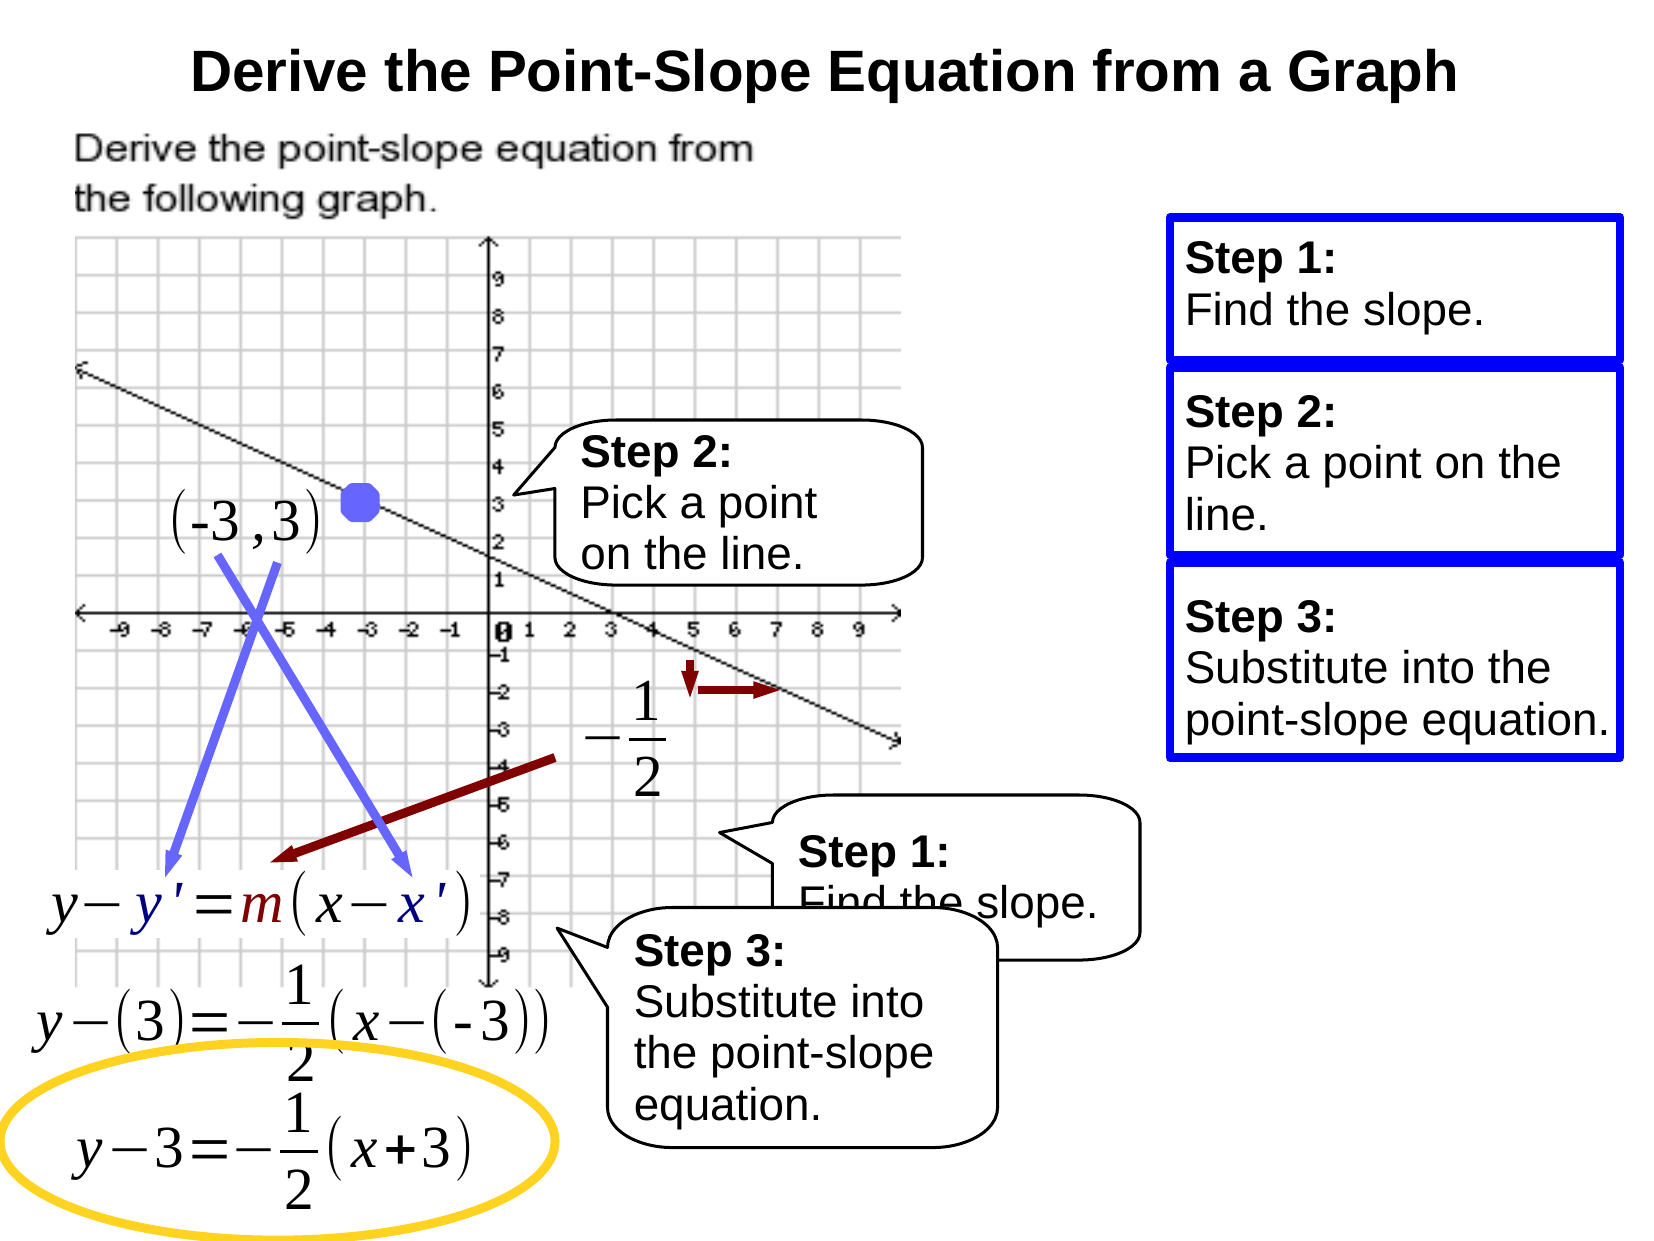

Derive the Point-Slope Equation from a Graph
Step 1:
Find the slope.
Step 2:
Pick a point on the line.
Step 3:
Substitute into the point-slope equation.
Step 2:
Pick a point
on the line.
Step 1:
Find the slope.
Step 3:
Substitute into
the point-slope
equation.